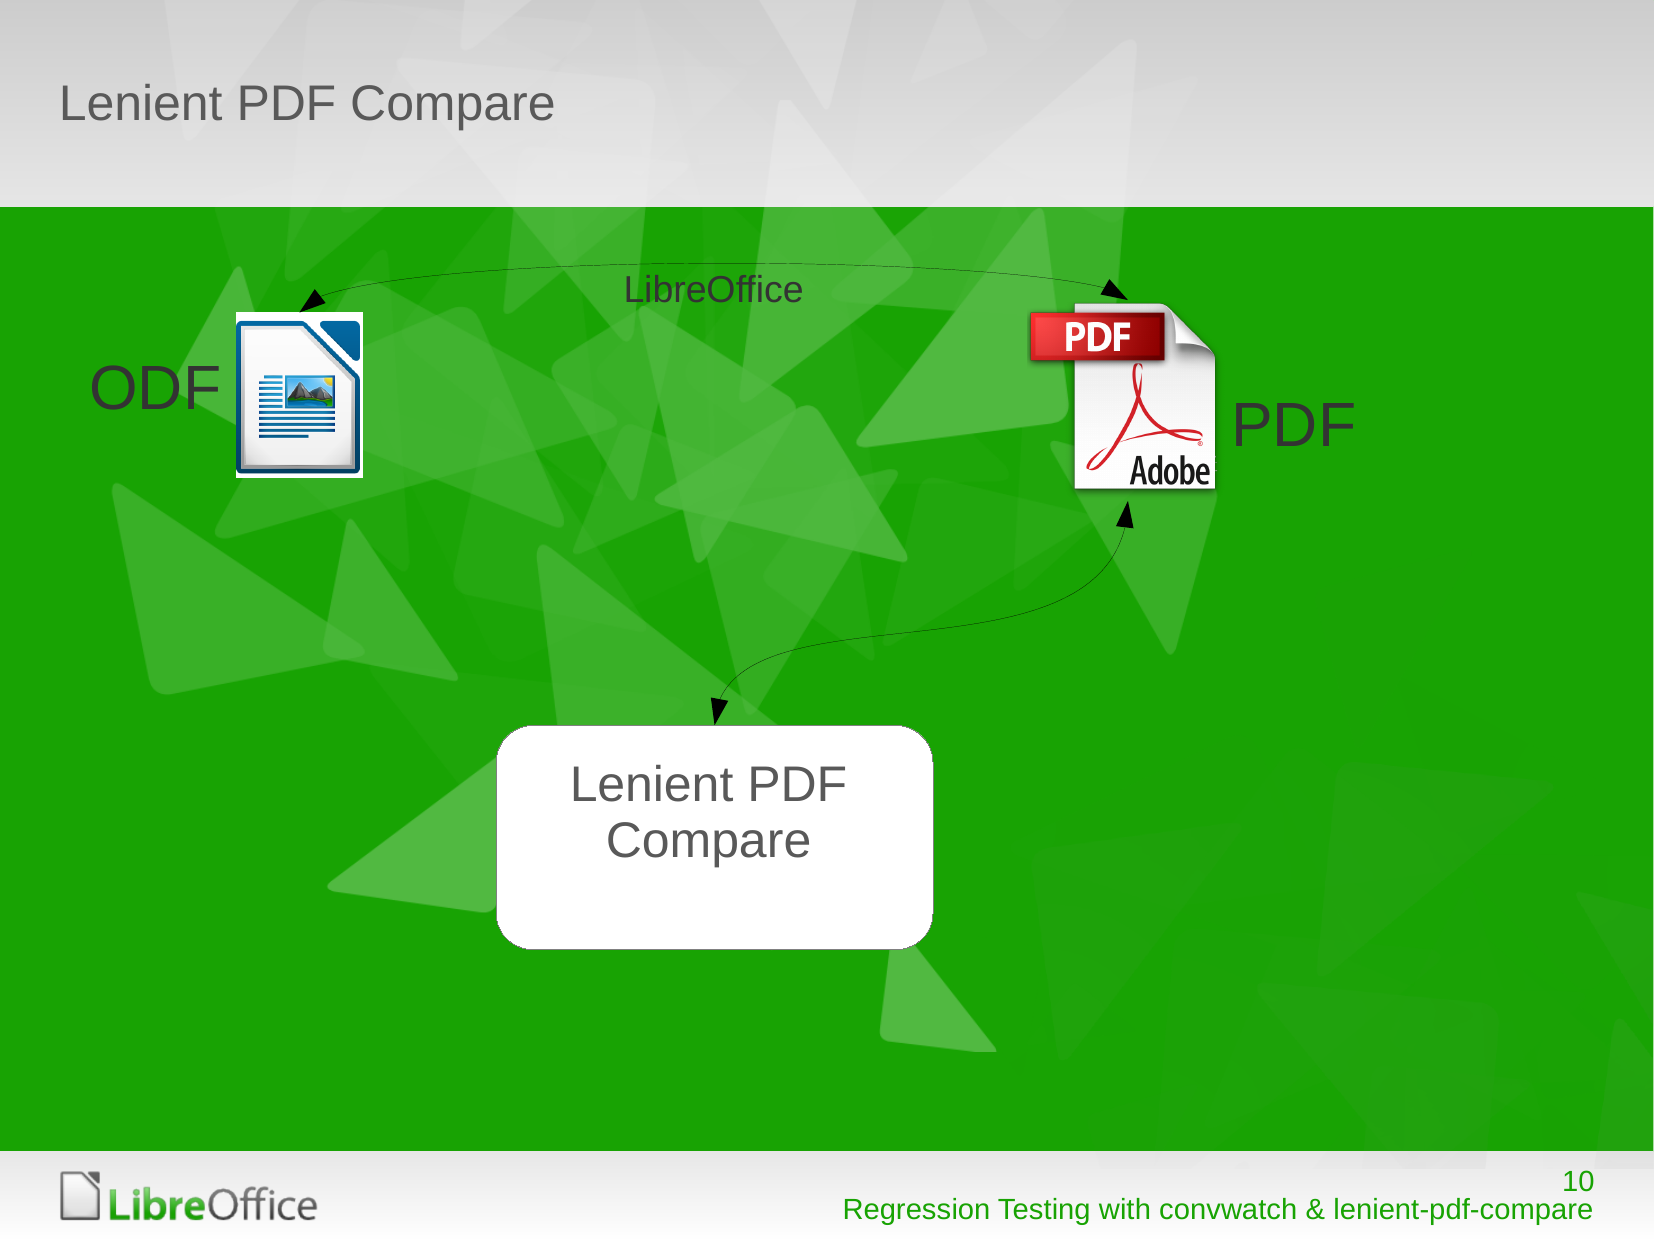

# Lenient PDF Compare
ODF
PDF
Lenient PDF Compare
10
Regression Testing with convwatch & lenient-pdf-compare